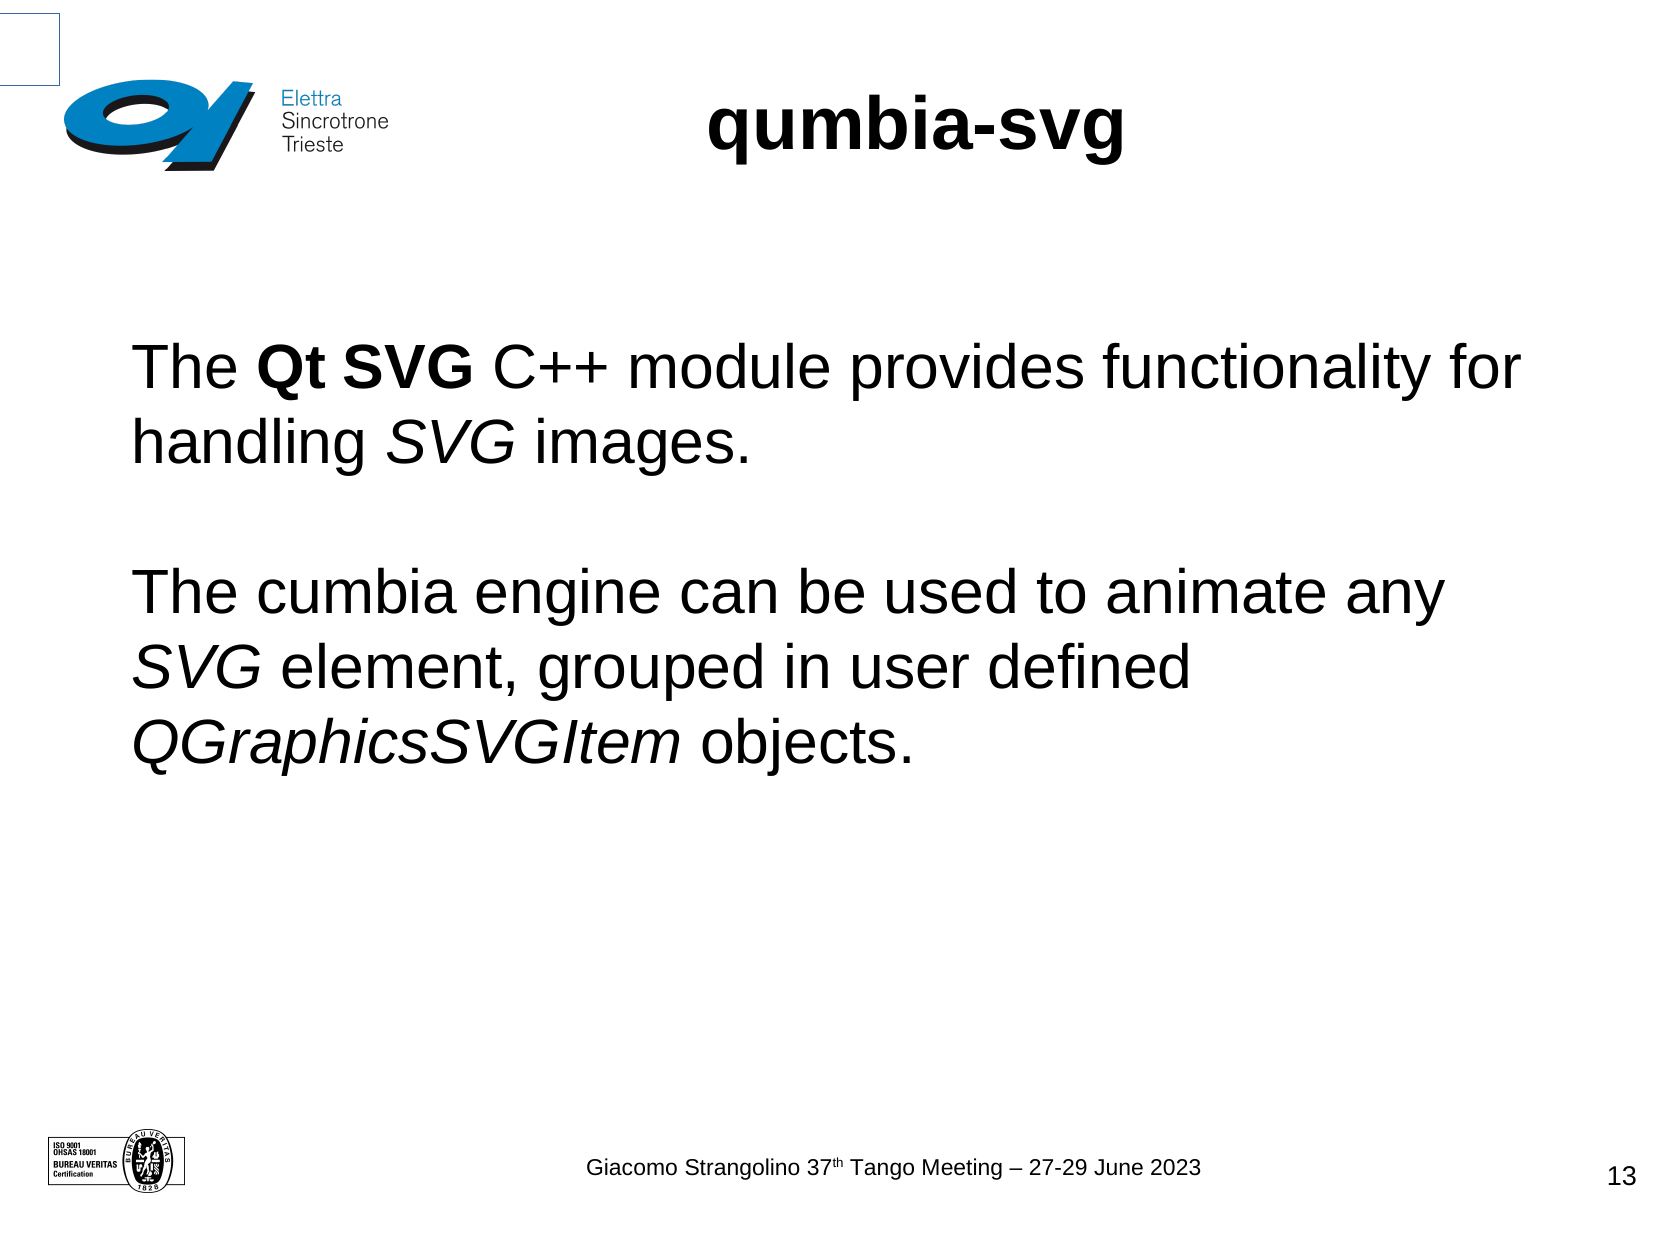

# qumbia-svg
The Qt SVG C++ module provides functionality for handling SVG images.
The cumbia engine can be used to animate any SVG element, grouped in user defined QGraphicsSVGItem objects.